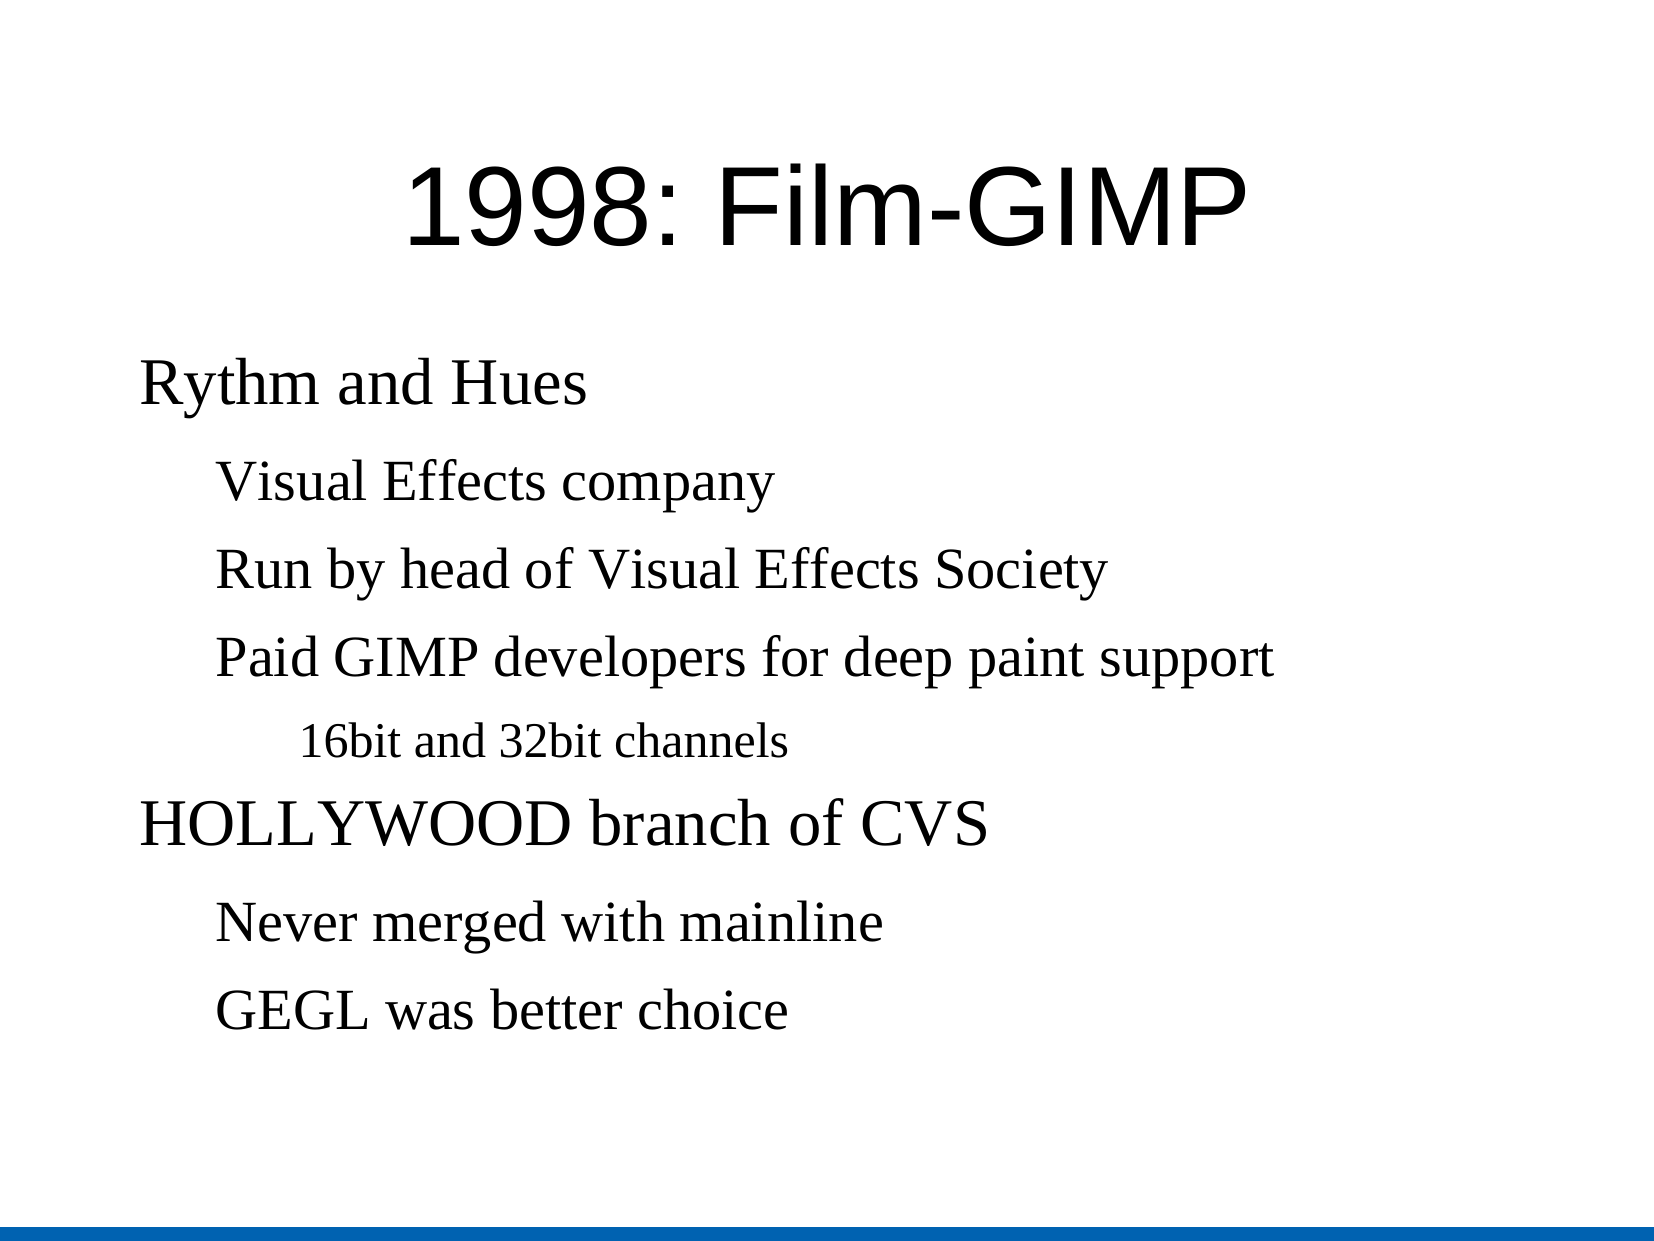

# 1998: Film-GIMP
Rythm and Hues
Visual Effects company
Run by head of Visual Effects Society
Paid GIMP developers for deep paint support
16bit and 32bit channels
HOLLYWOOD branch of CVS
Never merged with mainline
GEGL was better choice